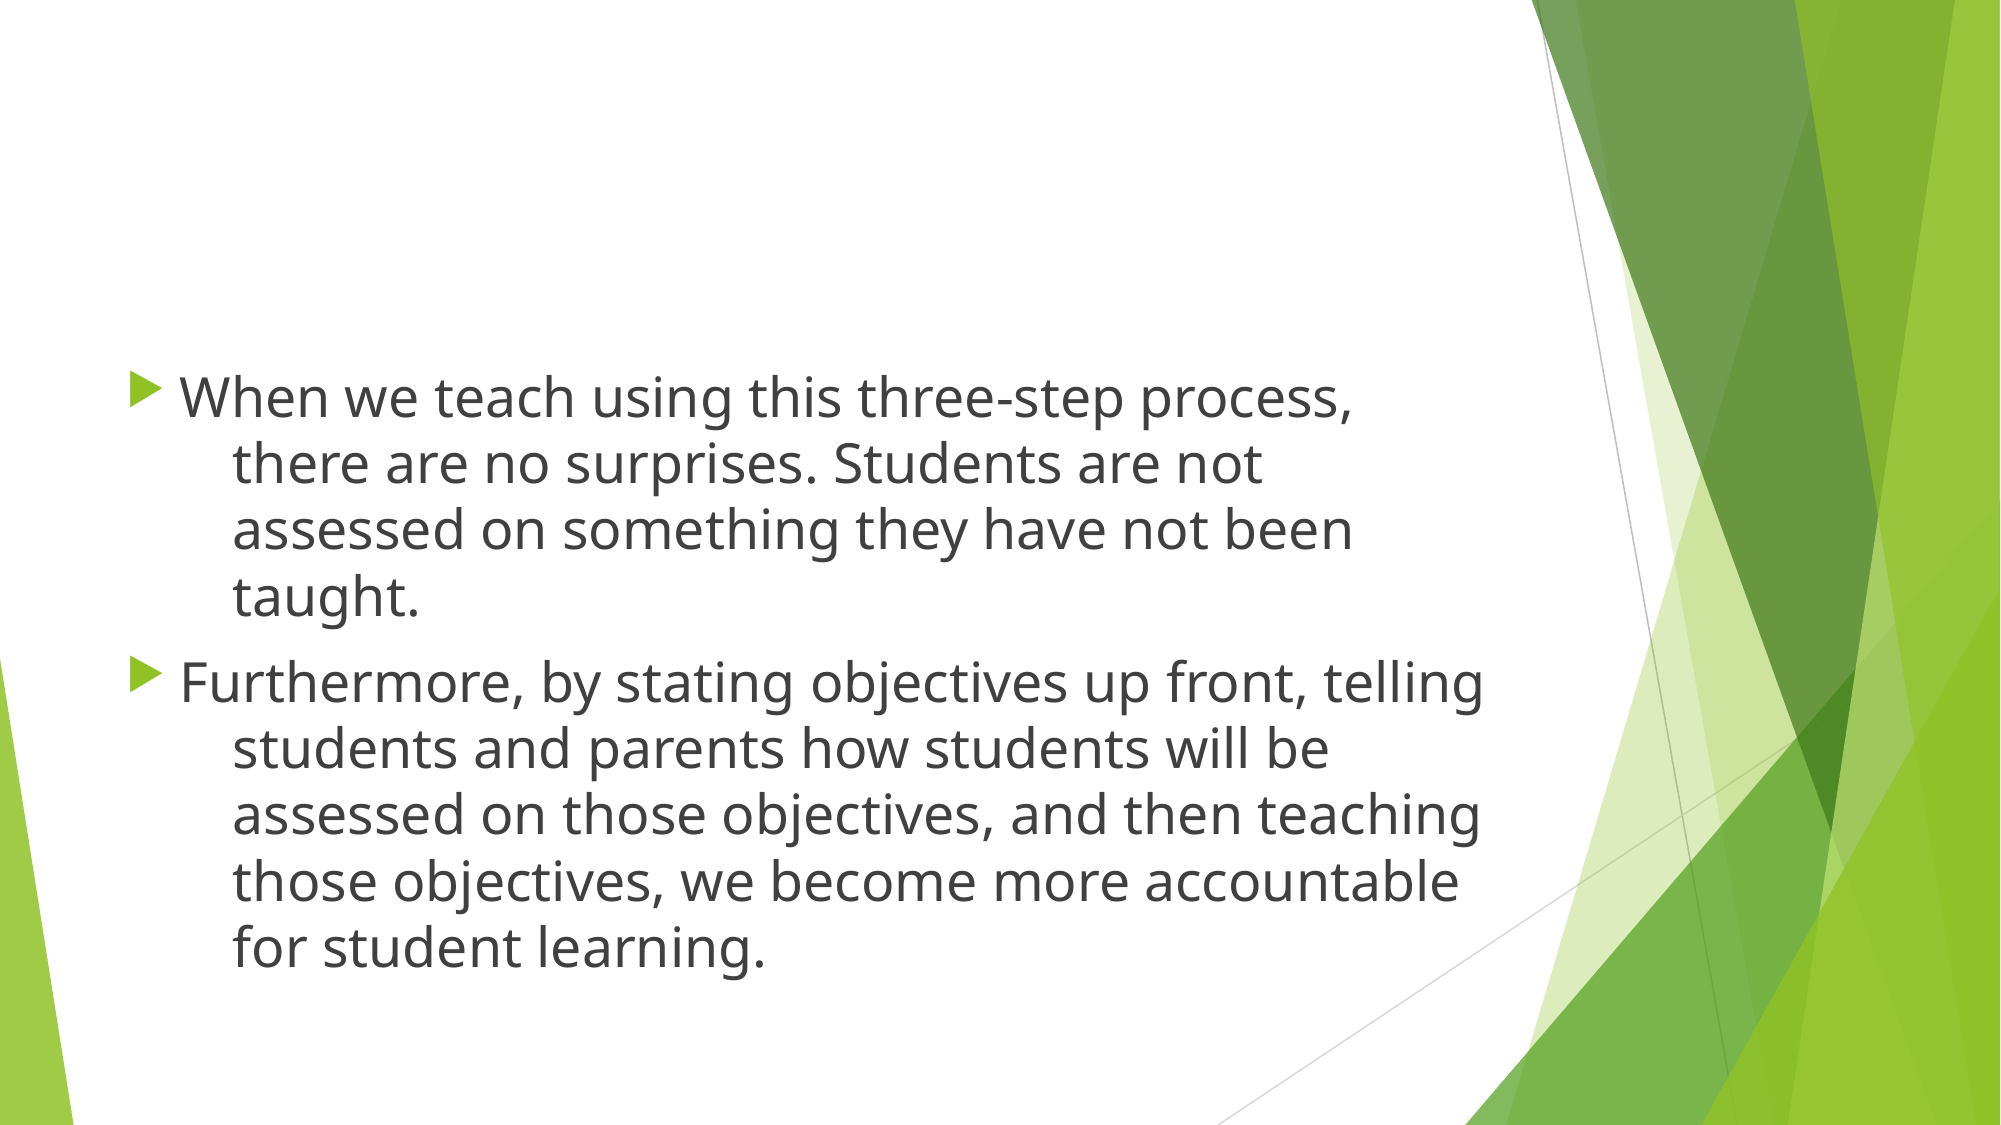

#
When we teach using this three-step process, there are no surprises. Students are not assessed on something they have not been taught.
Furthermore, by stating objectives up front, telling students and parents how students will be assessed on those objectives, and then teaching those objectives, we become more accountable for student learning.